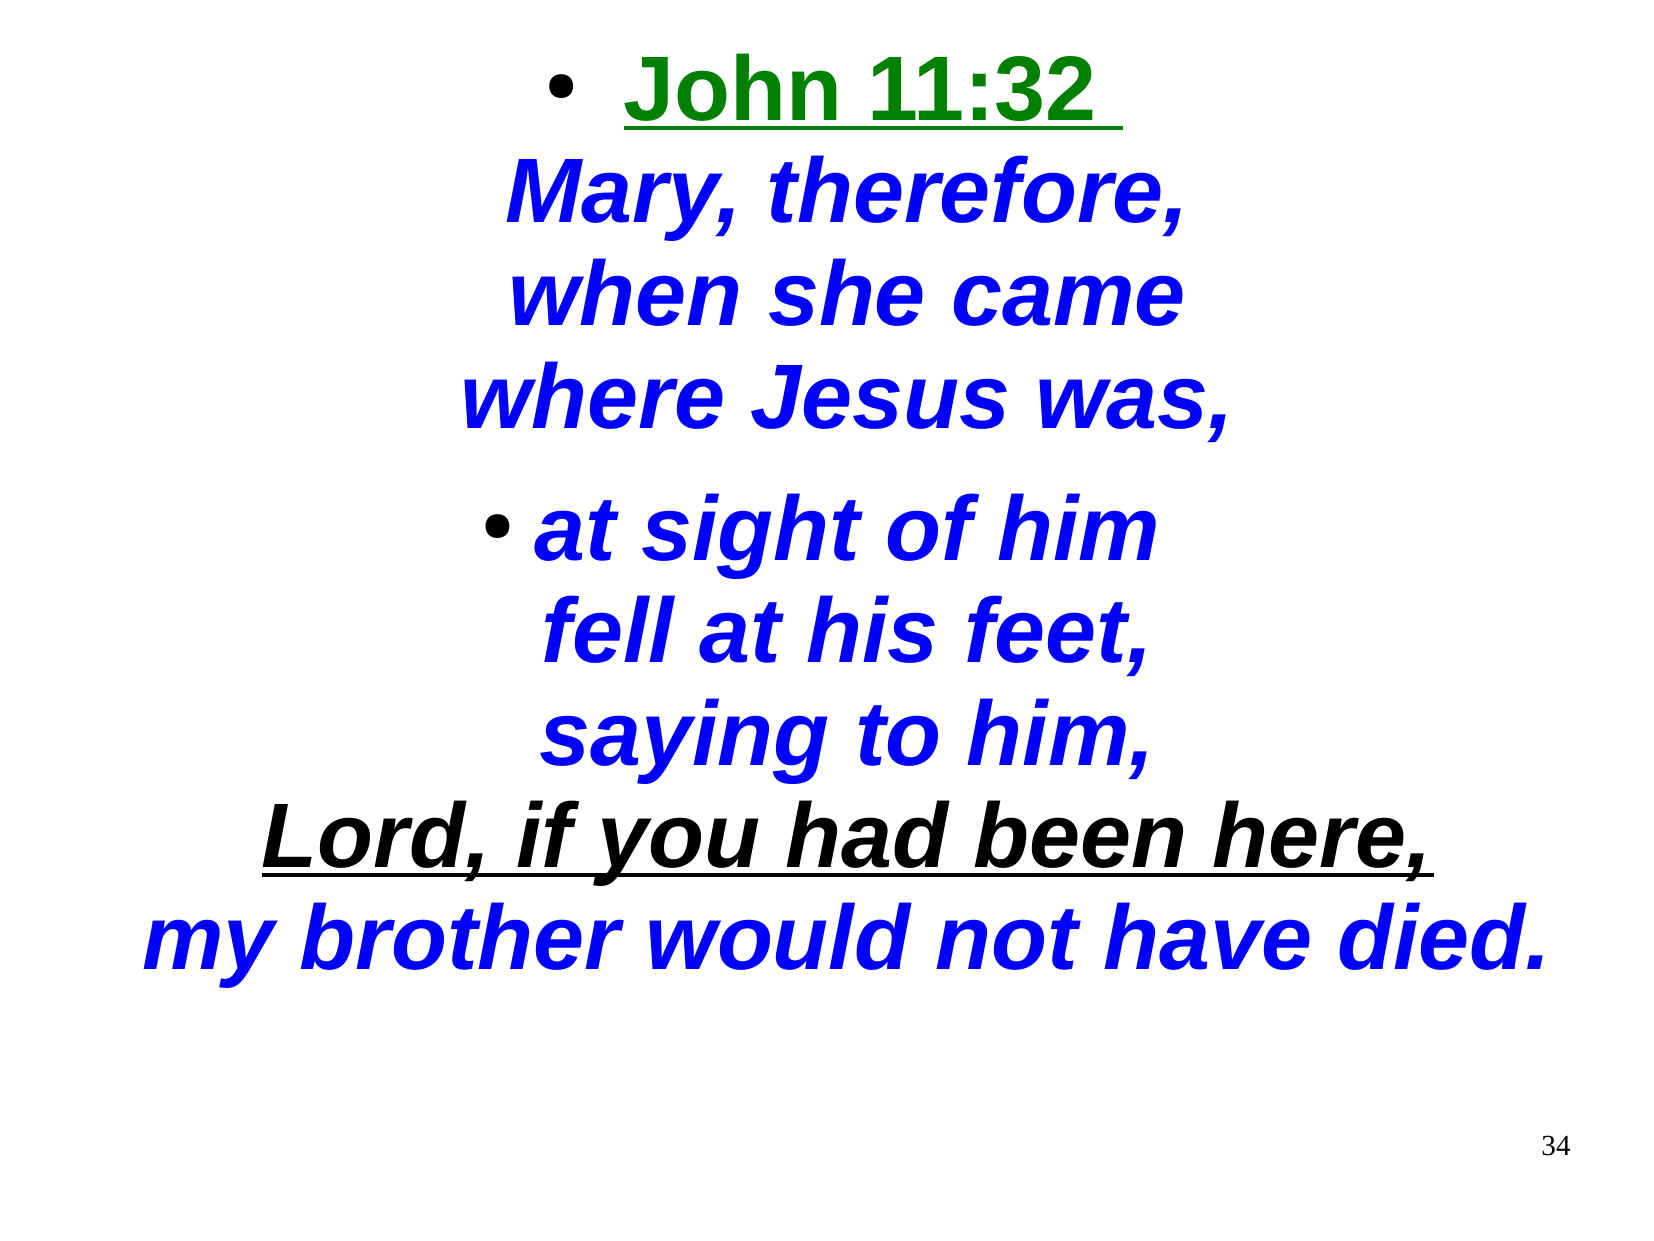

# John 11:32 Mary, therefore, when she came where Jesus was,
at sight of him
fell at his feet,
saying to him,
Lord, if you had been here,
my brother would not have died.
34